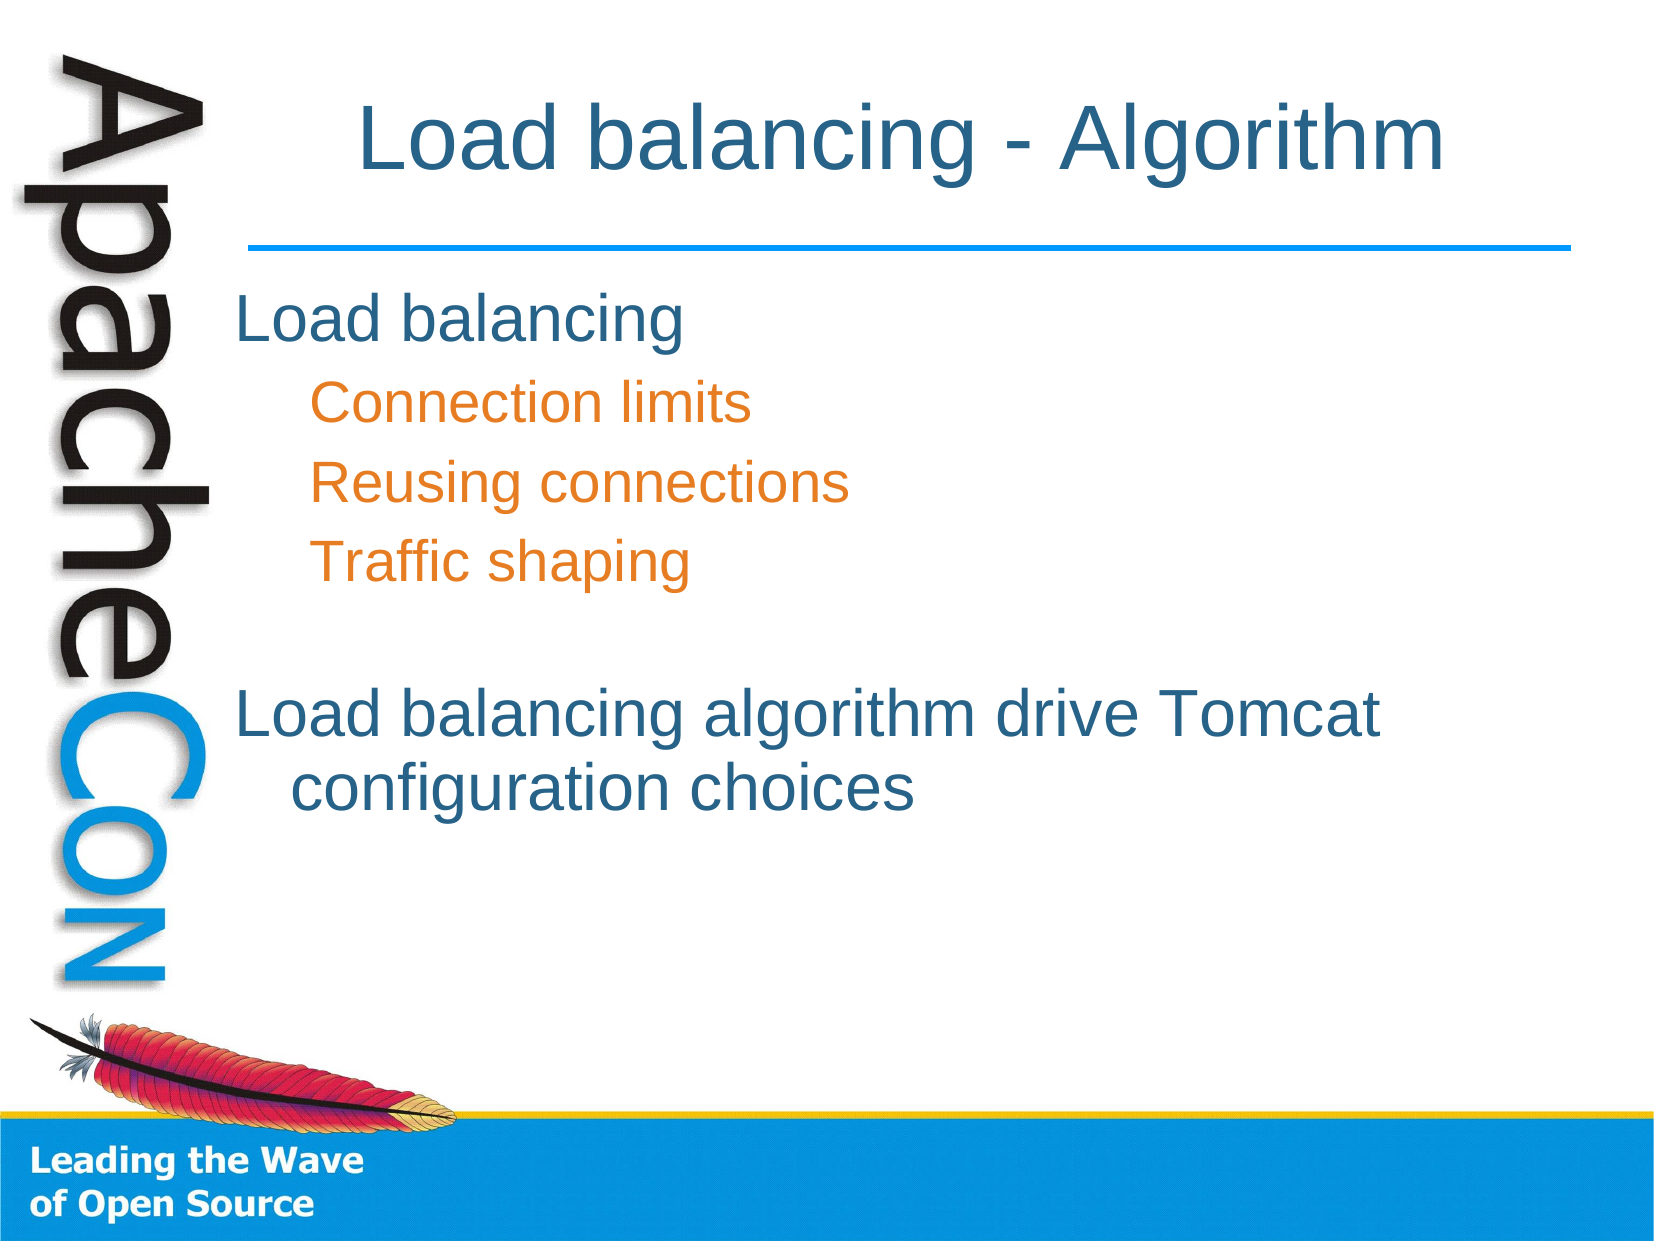

# Load balancing - Algorithm
Load balancing
Connection limits
Reusing connections
Traffic shaping
Load balancing algorithm drive Tomcat configuration choices